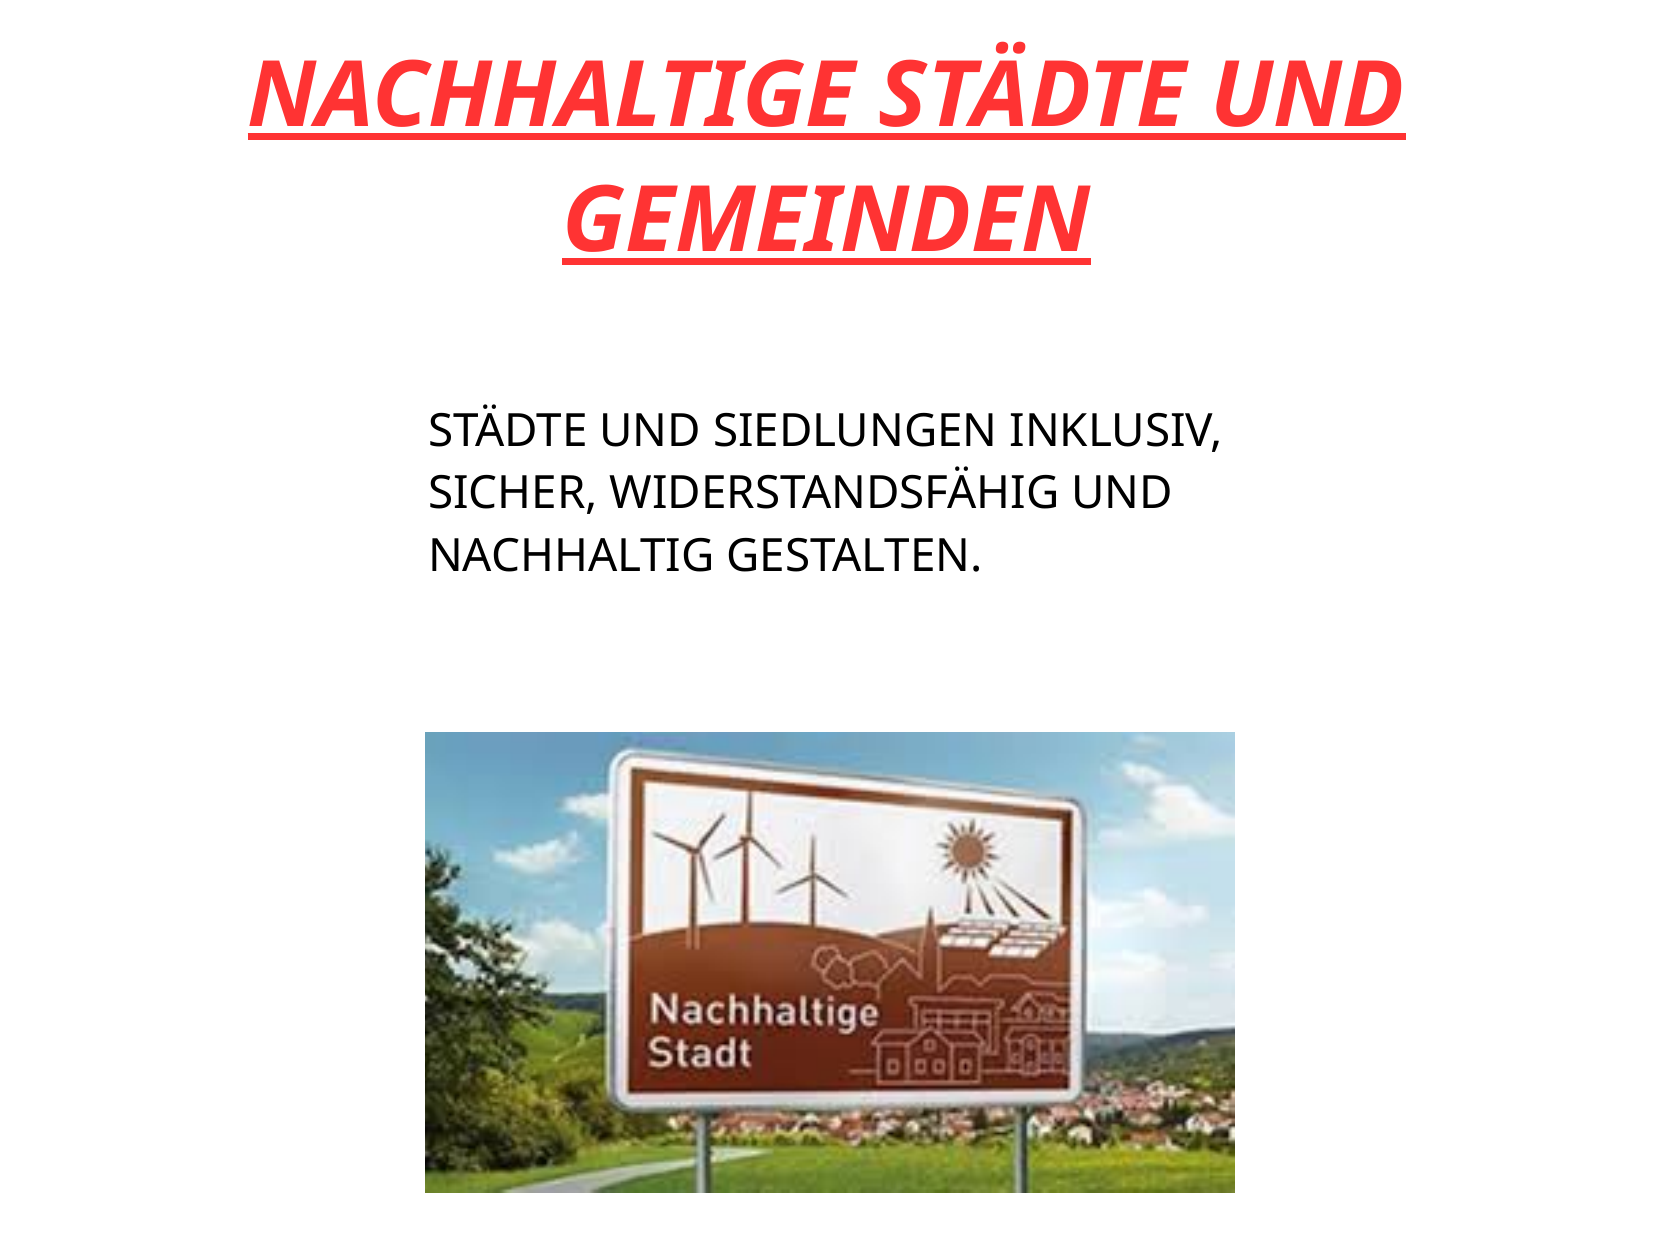

# NACHHALTIGE STÄDTE UND GEMEINDEN
STÄDTE UND SIEDLUNGEN INKLUSIV, SICHER, WIDERSTANDSFÄHIG UND NACHHALTIG GESTALTEN.